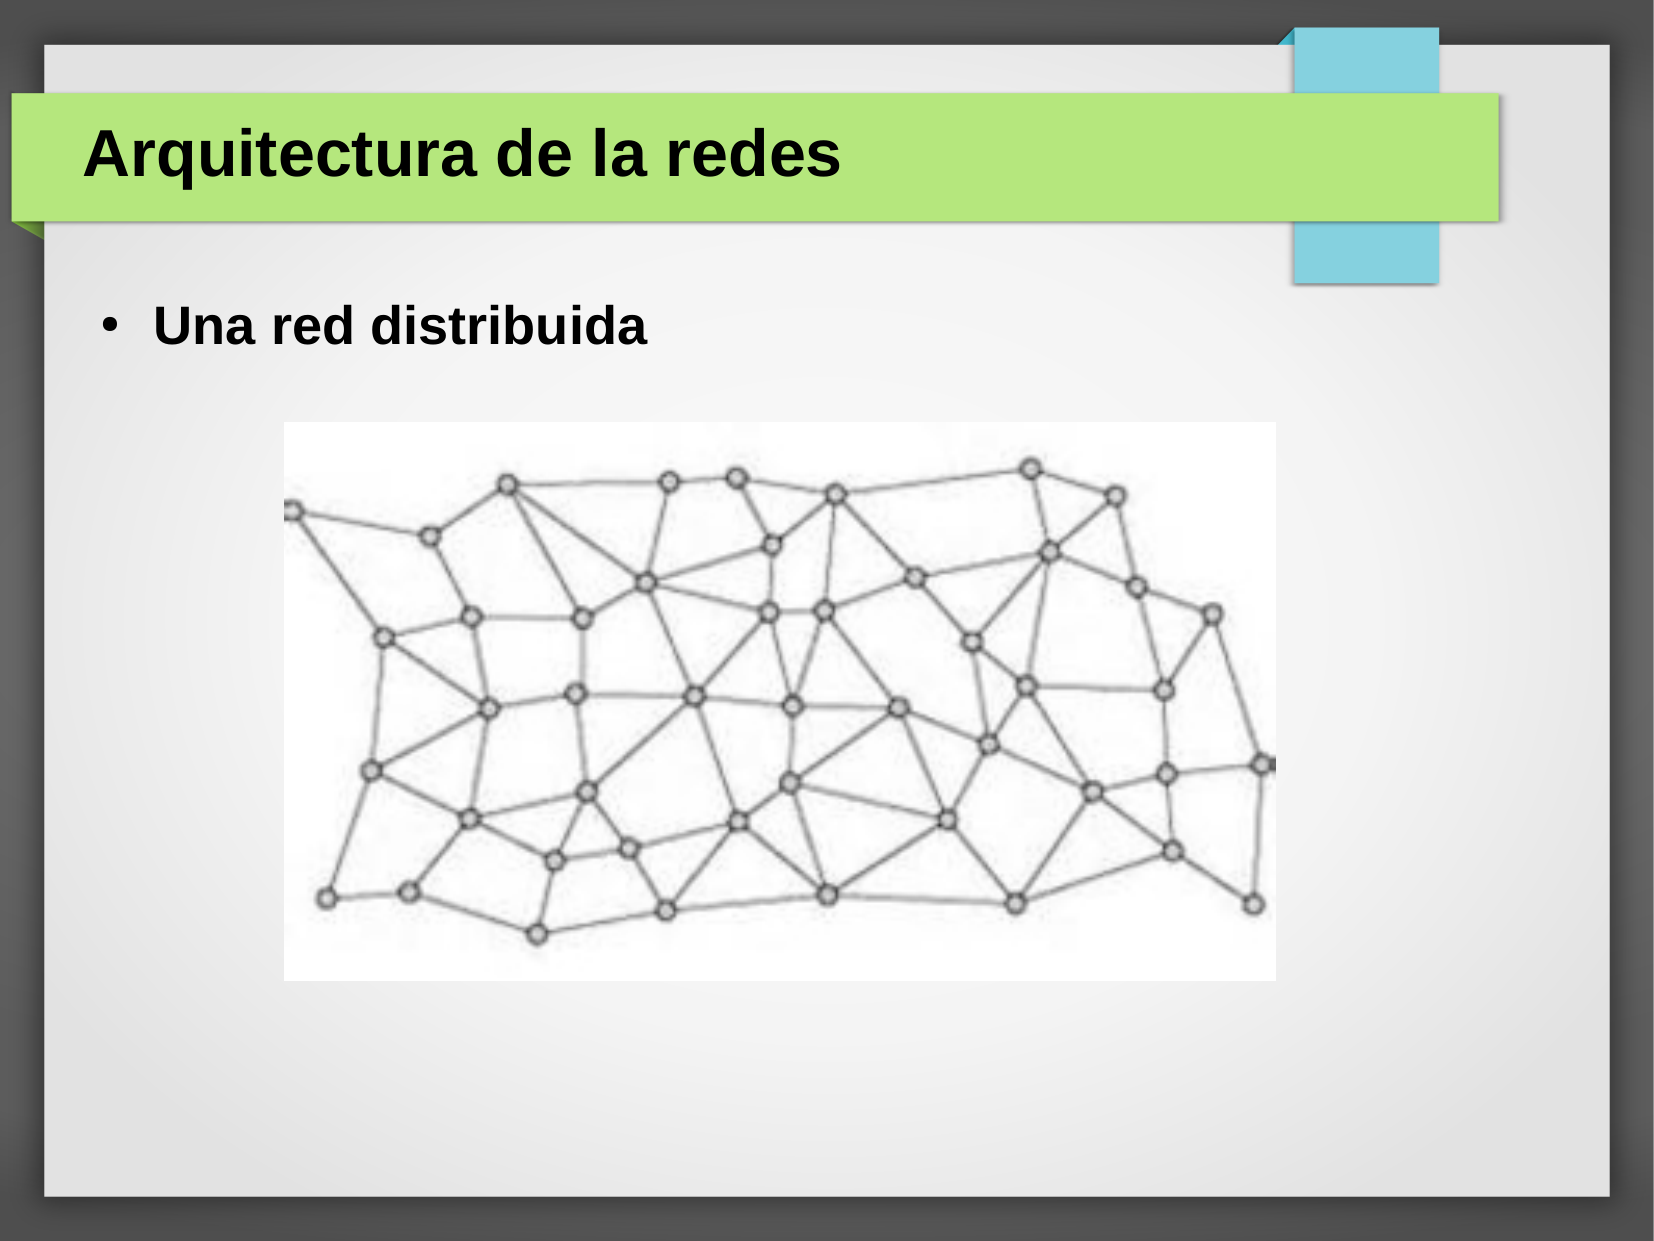

# Arquitectura de la redes
Una red distribuida